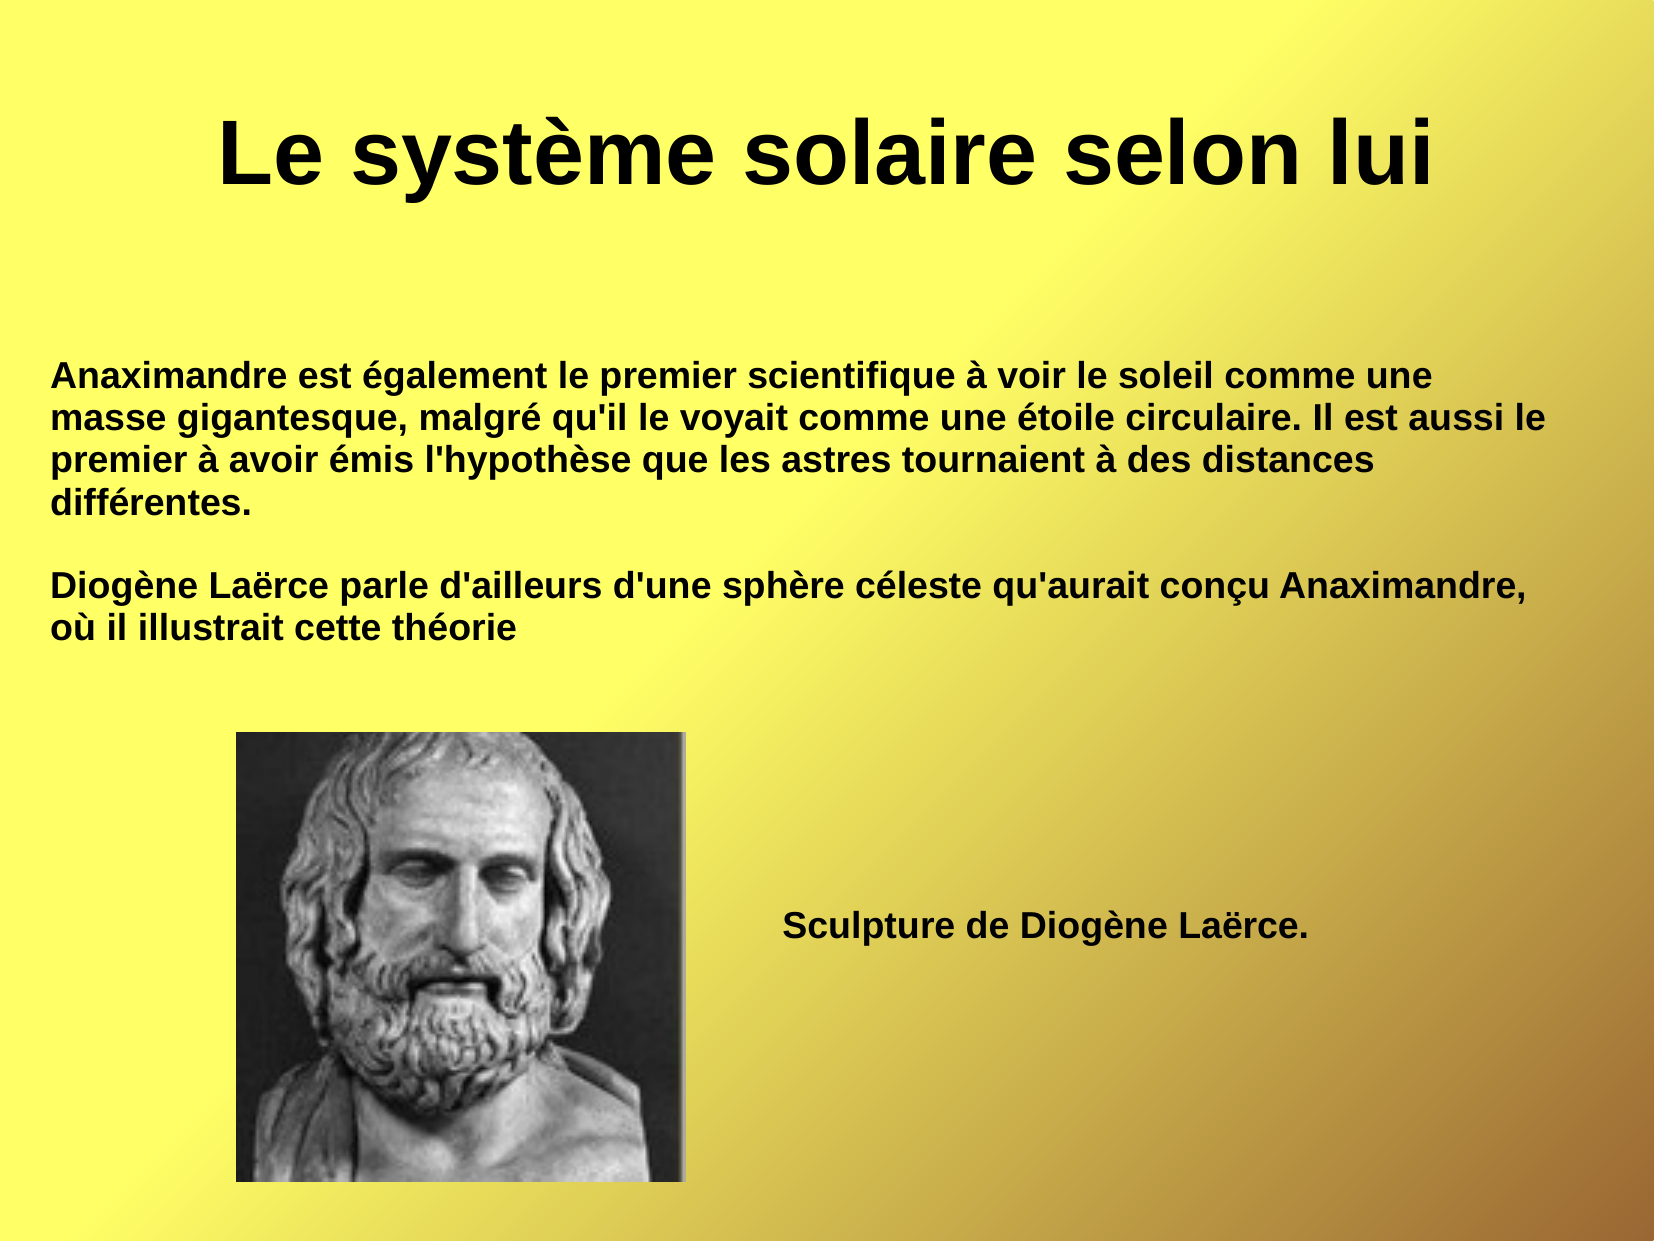

# Le système solaire selon lui
Anaximandre est également le premier scientifique à voir le soleil comme une masse gigantesque, malgré qu'il le voyait comme une étoile circulaire. Il est aussi le premier à avoir émis l'hypothèse que les astres tournaient à des distances différentes.
Diogène Laërce parle d'ailleurs d'une sphère céleste qu'aurait conçu Anaximandre, où il illustrait cette théorie
Sculpture de Diogène Laërce.